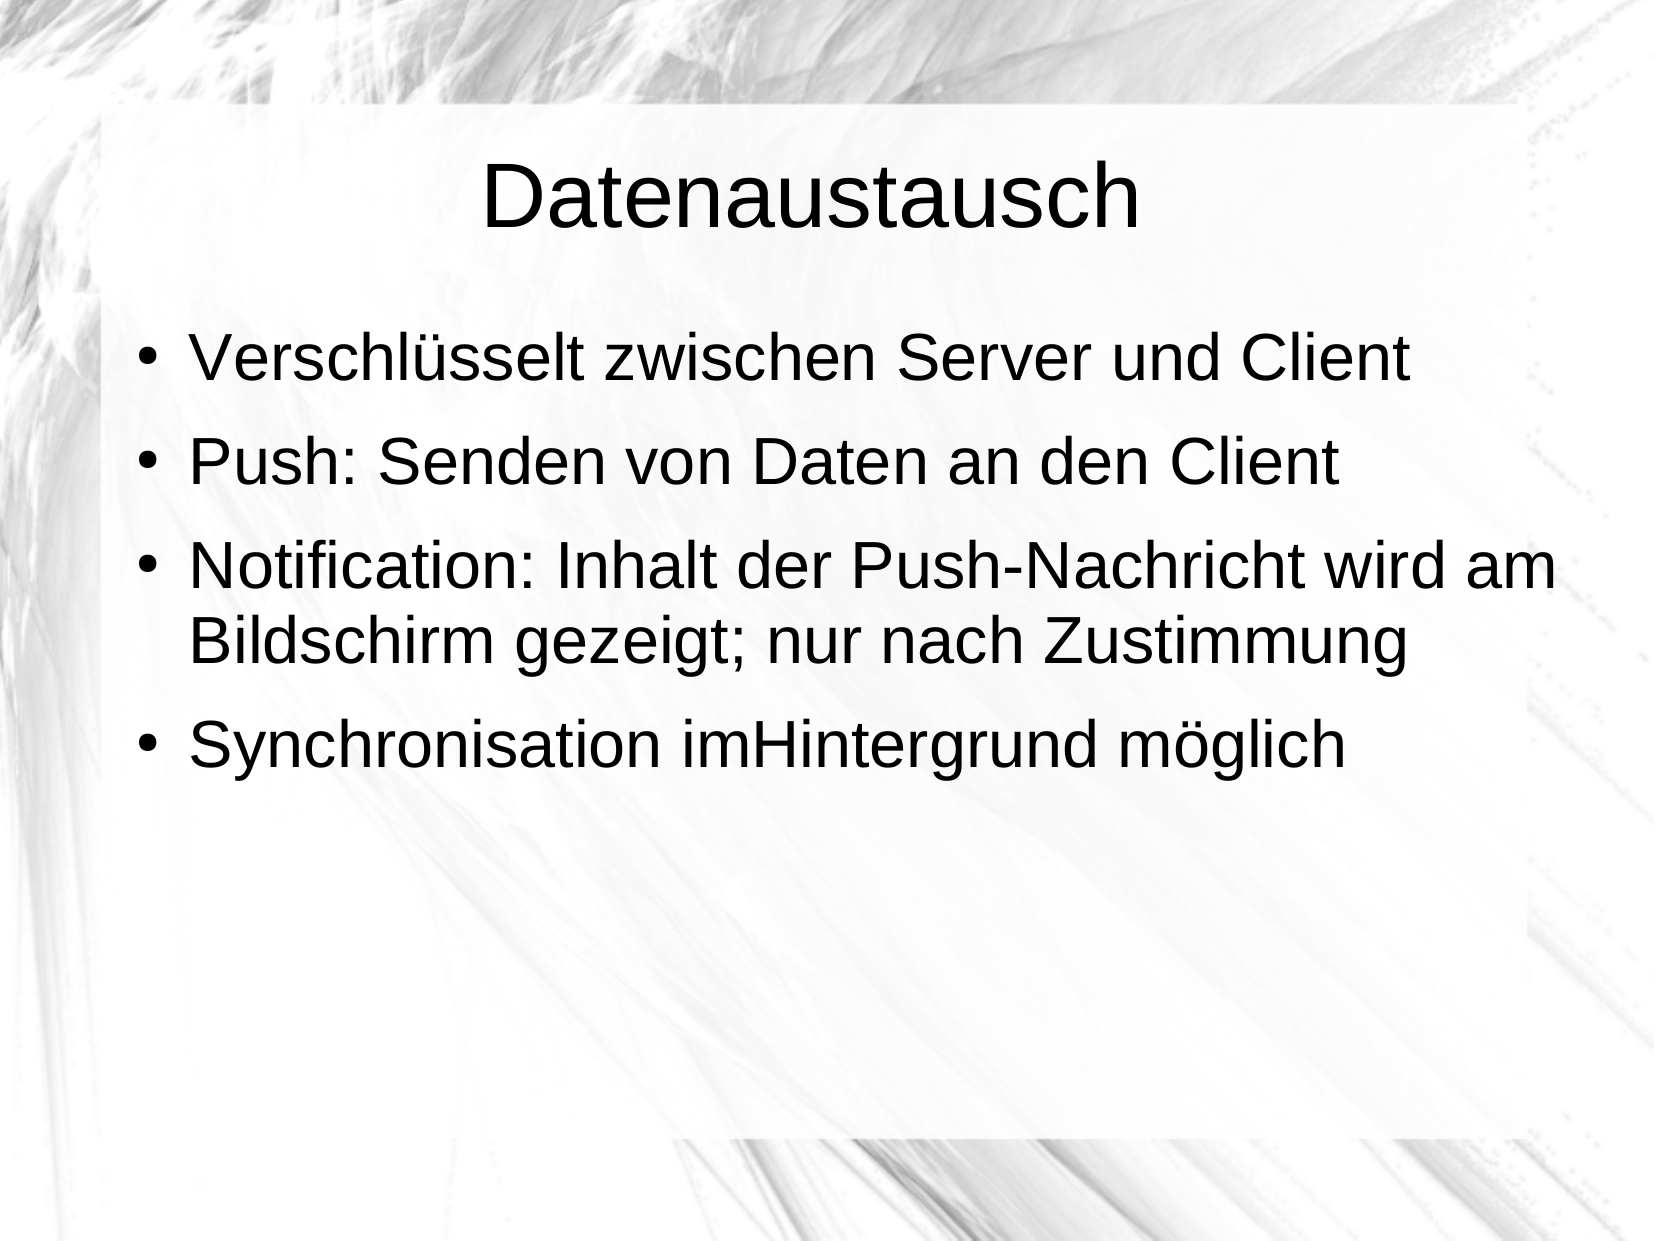

# Datenaustausch
Verschlüsselt zwischen Server und Client
Push: Senden von Daten an den Client
Notification: Inhalt der Push-Nachricht wird am Bildschirm gezeigt; nur nach Zustimmung
Synchronisation imHintergrund möglich